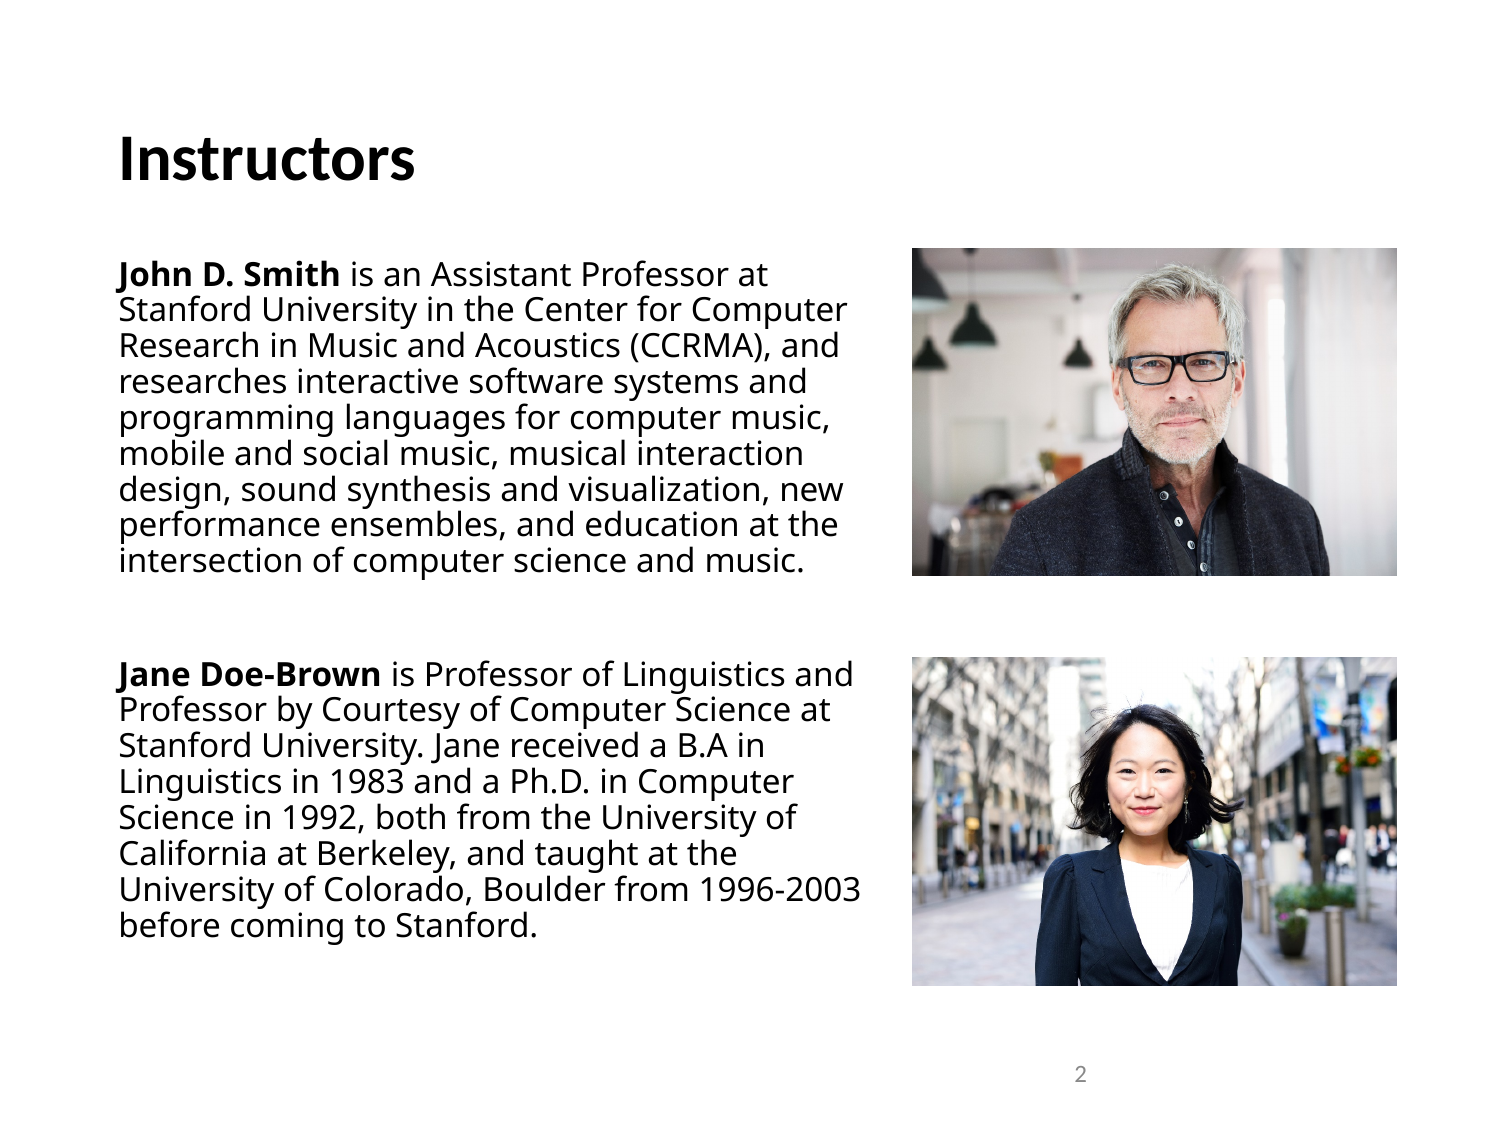

# Instructors
John D. Smith is an Assistant Professor at Stanford University in the Center for Computer Research in Music and Acoustics (CCRMA), and researches interactive software systems and programming languages for computer music, mobile and social music, musical interaction design, sound synthesis and visualization, new performance ensembles, and education at the intersection of computer science and music.
Jane Doe-Brown is Professor of Linguistics and Professor by Courtesy of Computer Science at Stanford University. Jane received a B.A in Linguistics in 1983 and a Ph.D. in Computer Science in 1992, both from the University of California at Berkeley, and taught at the University of Colorado, Boulder from 1996-2003 before coming to Stanford.